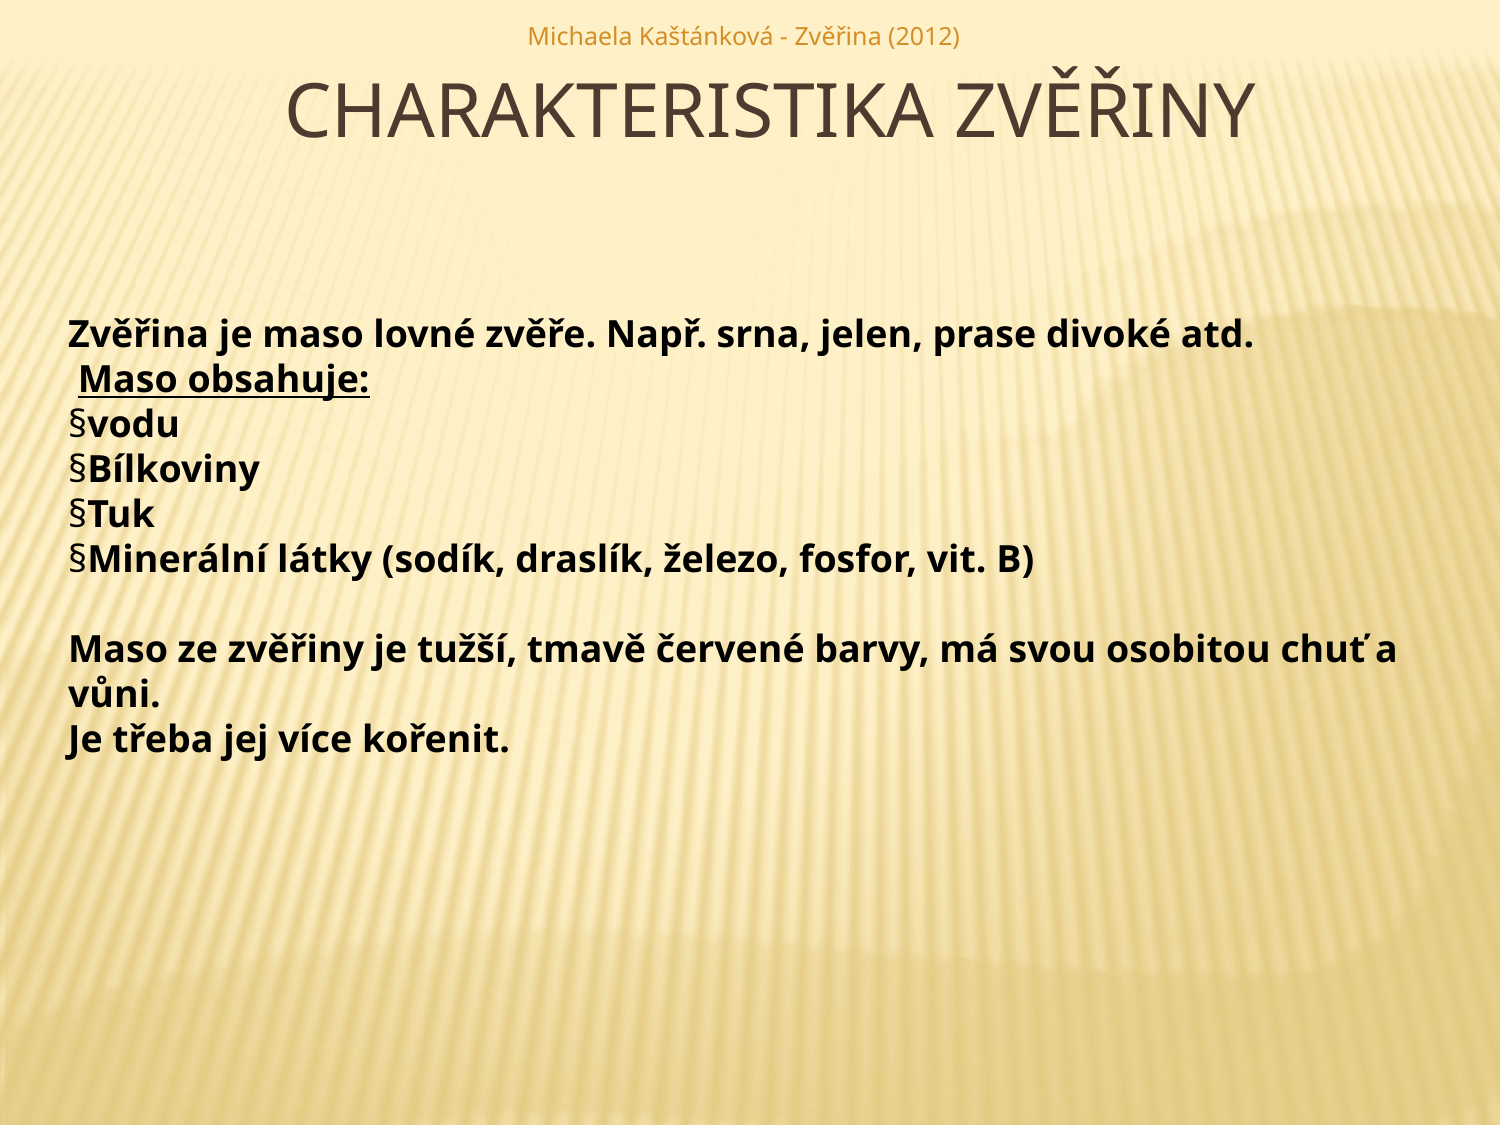

Michaela Kaštánková - Zvěřina (2012)
# Charakteristika zvěřiny
Zvěřina je maso lovné zvěře. Např. srna, jelen, prase divoké atd.
 Maso obsahuje:
vodu
Bílkoviny
Tuk
Minerální látky (sodík, draslík, železo, fosfor, vit. B)
Maso ze zvěřiny je tužší, tmavě červené barvy, má svou osobitou chuť a vůni.
Je třeba jej více kořenit.